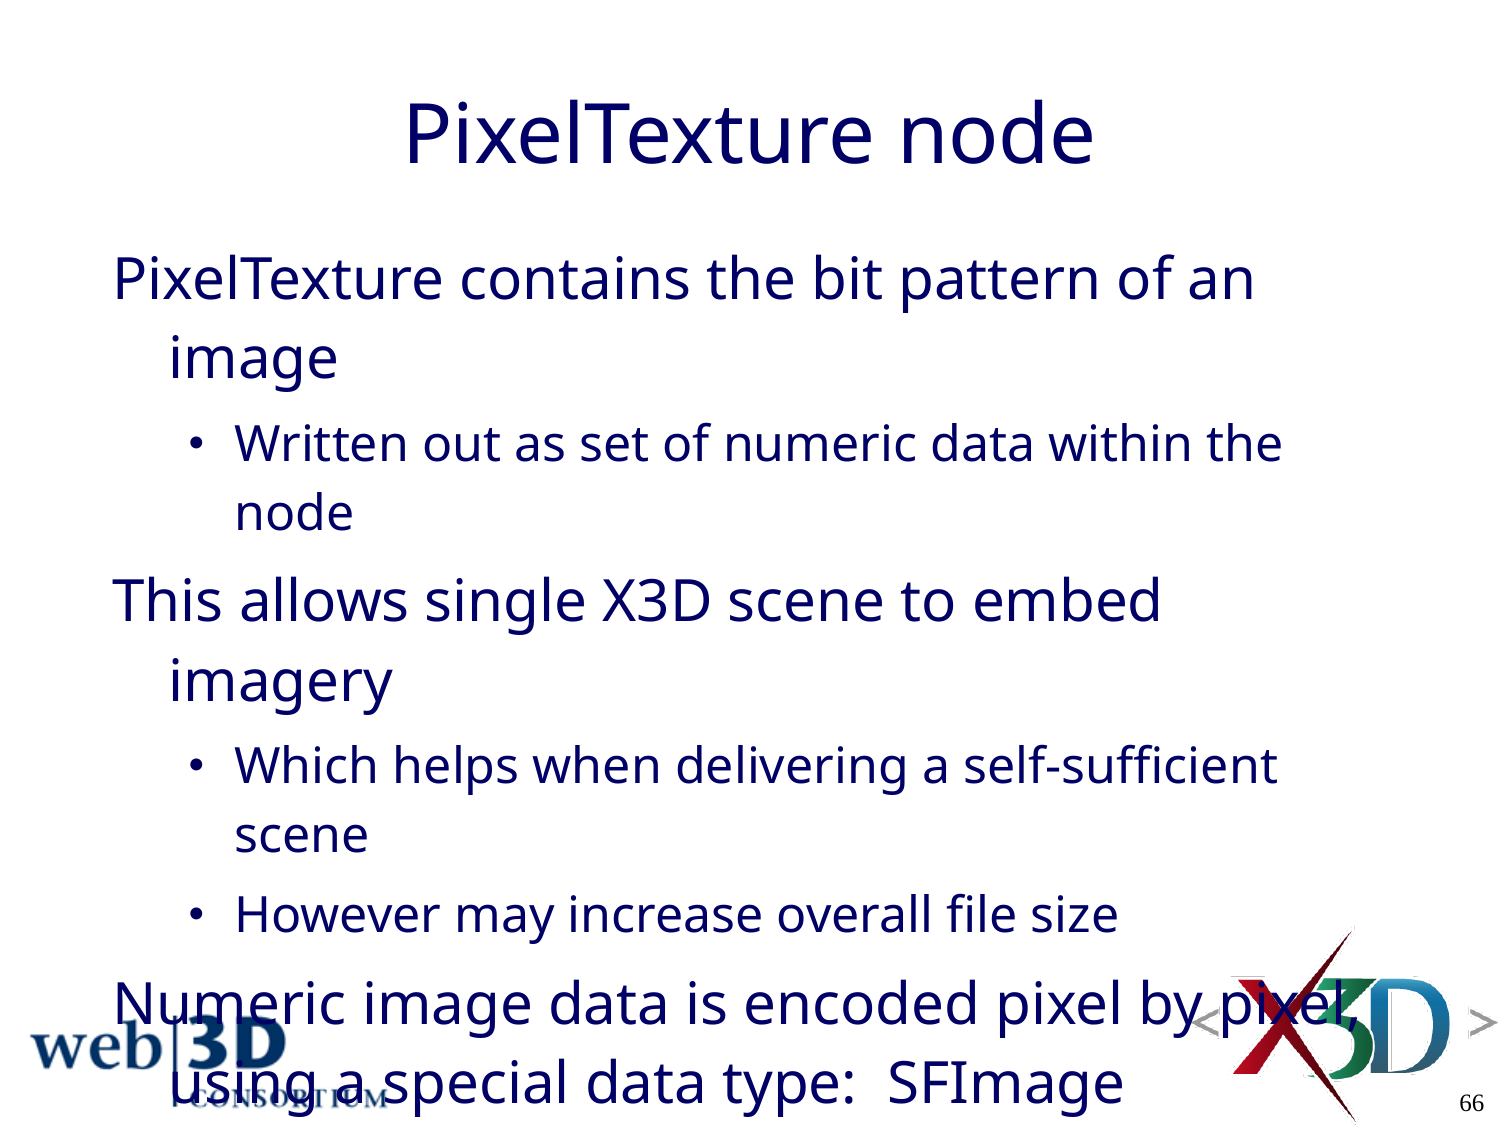

# PixelTexture node
PixelTexture contains the bit pattern of an image
Written out as set of numeric data within the node
This allows single X3D scene to embed imagery
Which helps when delivering a self-sufficient scene
However may increase overall file size
Numeric image data is encoded pixel by pixel, using a special data type: SFImage
After defining array dimensions, each individual number entered in pixel field corresponds to a black/white, black/white/alpha, RGB or RGBA value